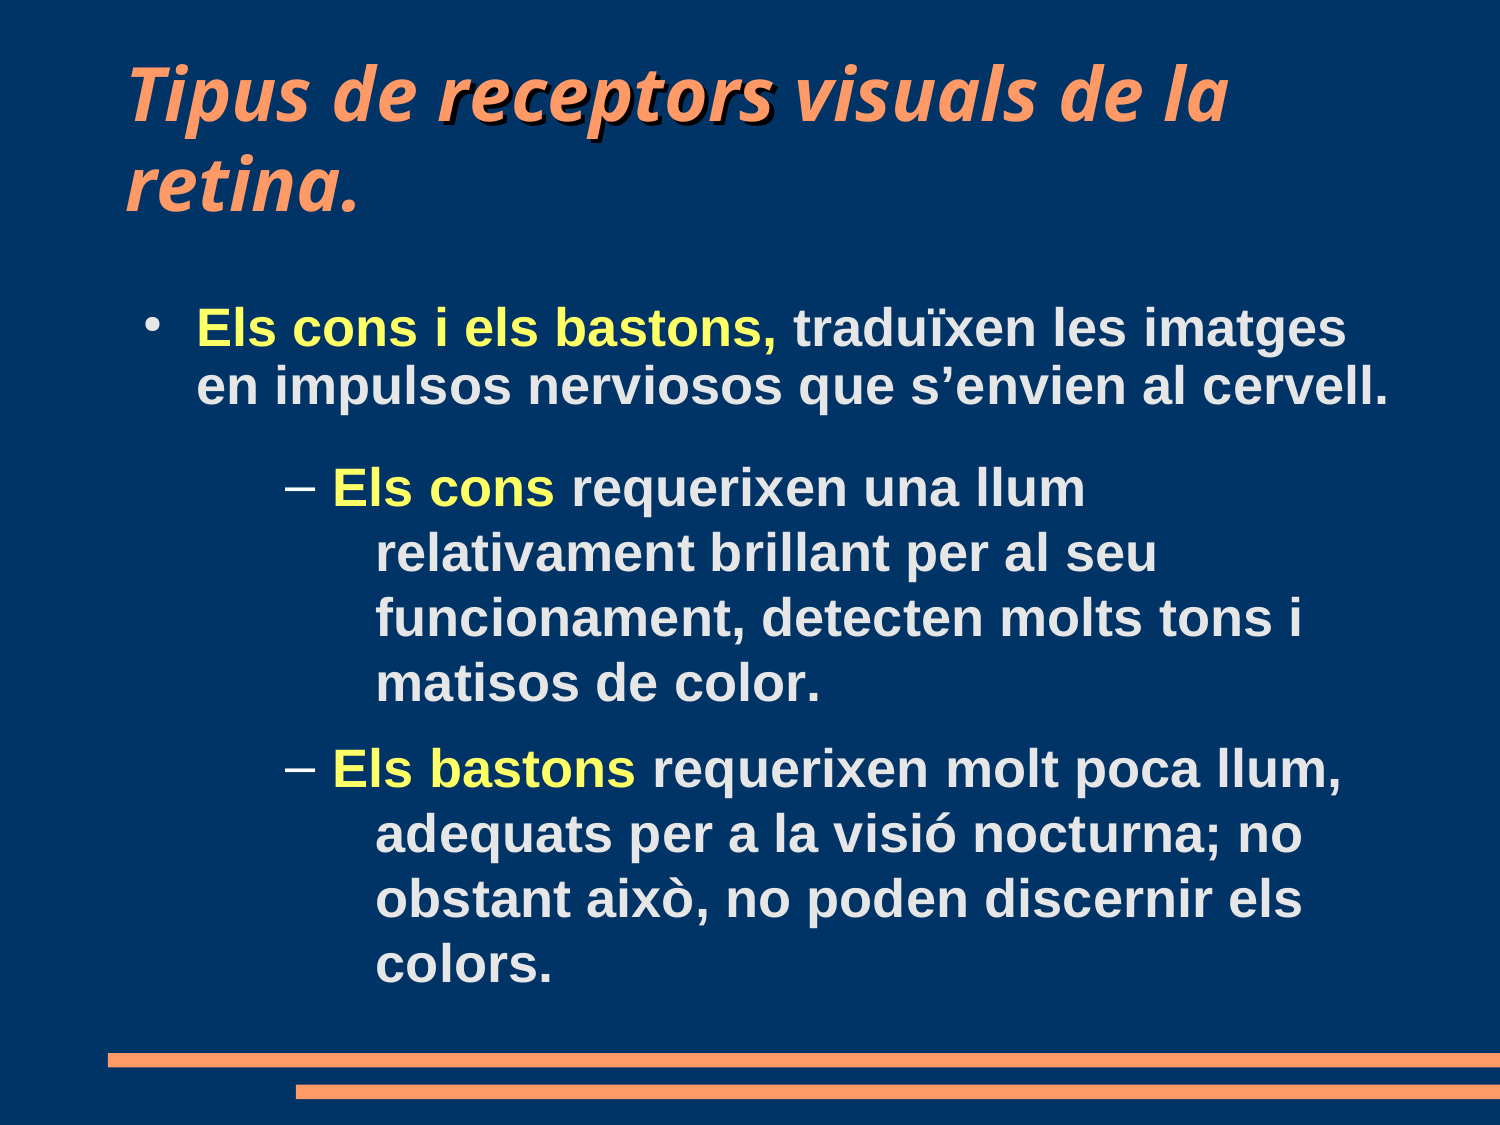

# Tipus de receptors visuals de la retina.
Els cons i els bastons, traduïxen les imatges en impulsos nerviosos que s’envien al cervell.
Els cons requerixen una llum relativament brillant per al seu funcionament, detecten molts tons i matisos de color.
Els bastons requerixen molt poca llum, adequats per a la visió nocturna; no obstant això, no poden discernir els colors.